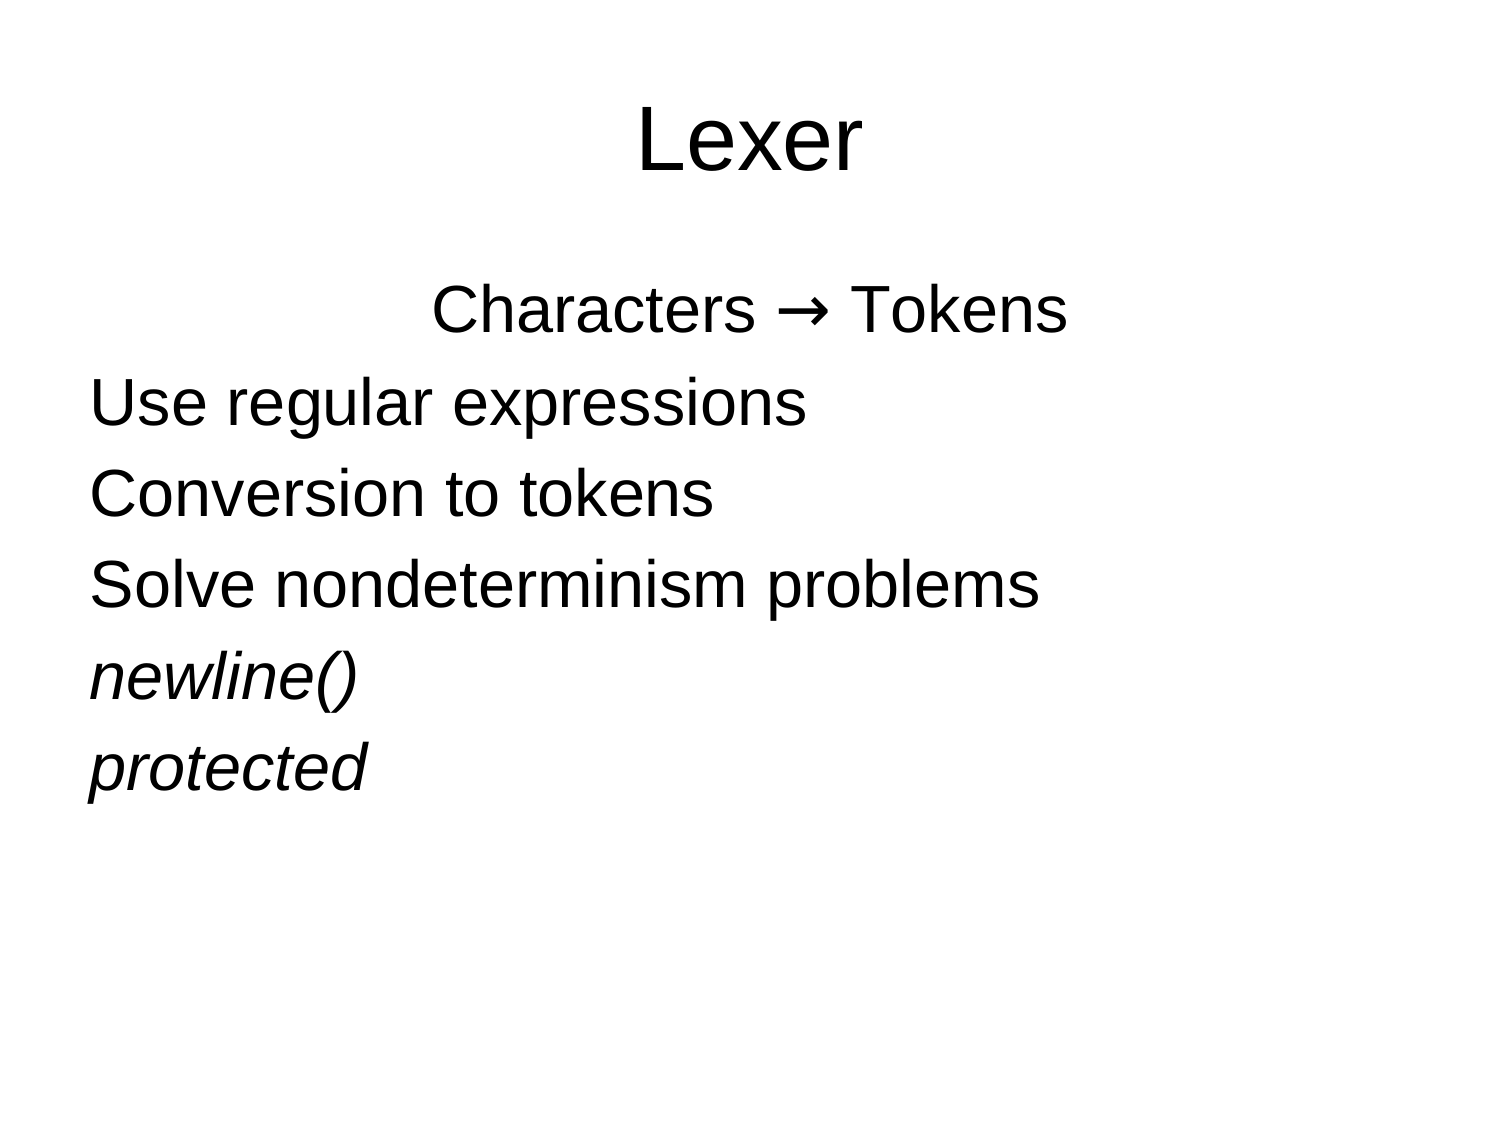

# Lexer
Characters → Tokens
Use regular expressions
Conversion to tokens
Solve nondeterminism problems
newline()
protected